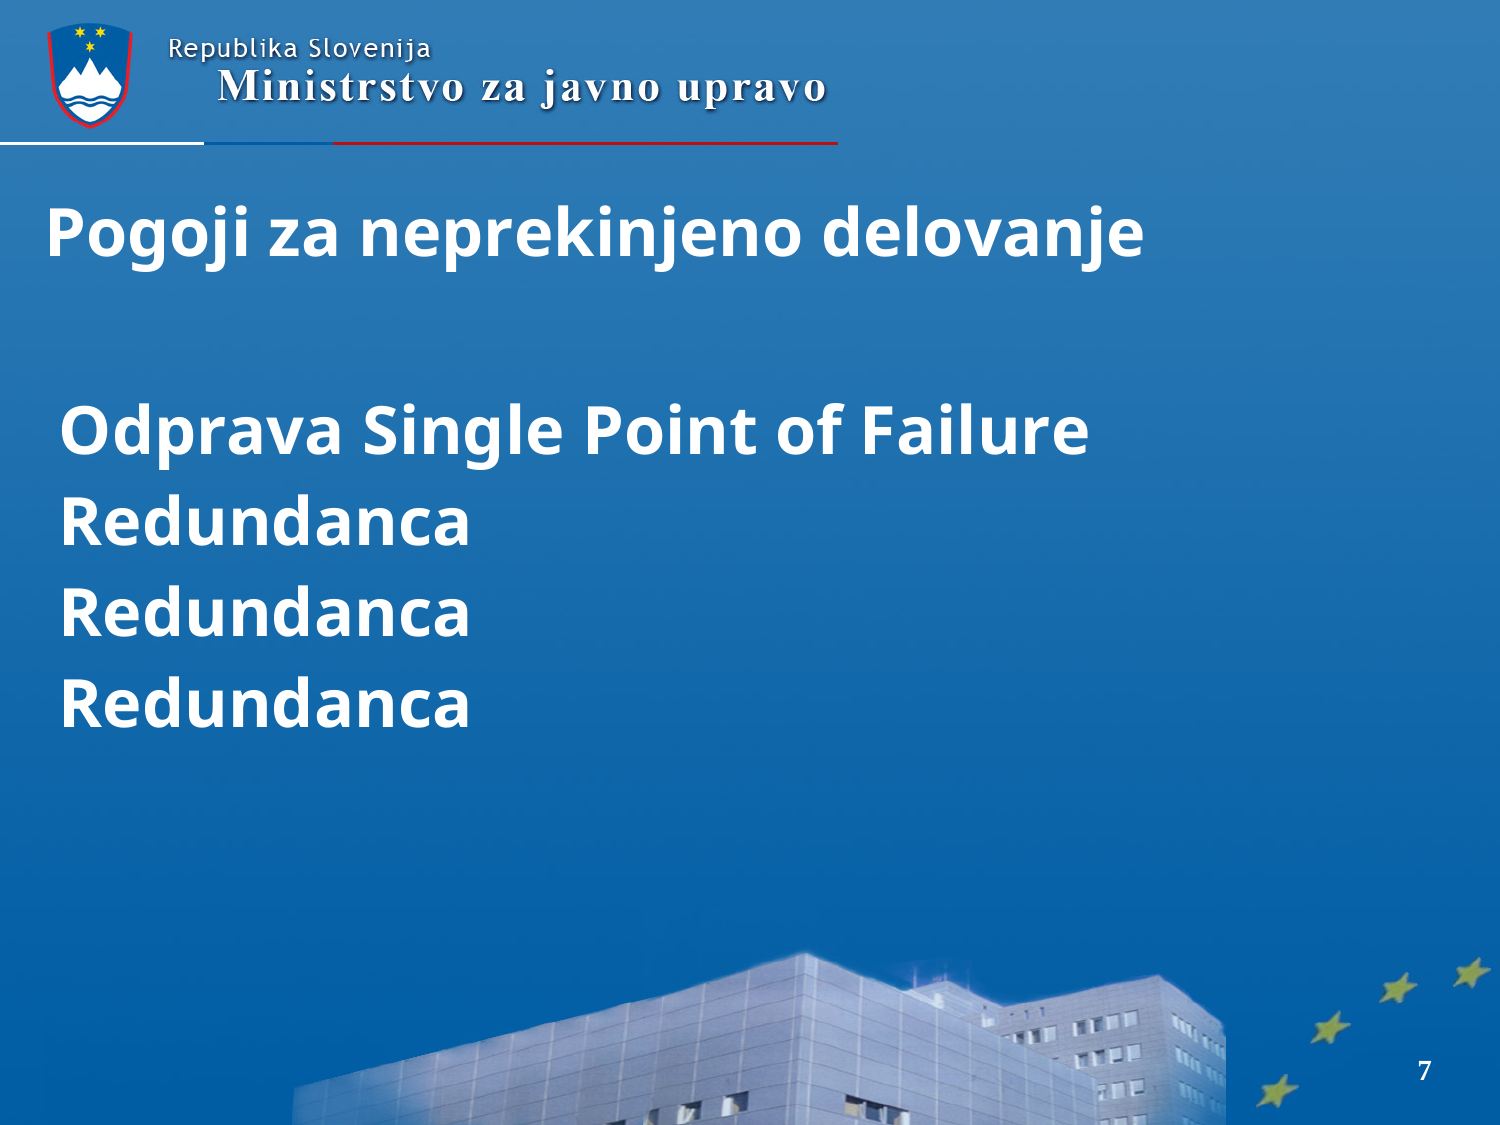

# Pogoji za neprekinjeno delovanje
Odprava Single Point of Failure
Redundanca
Redundanca
Redundanca
7